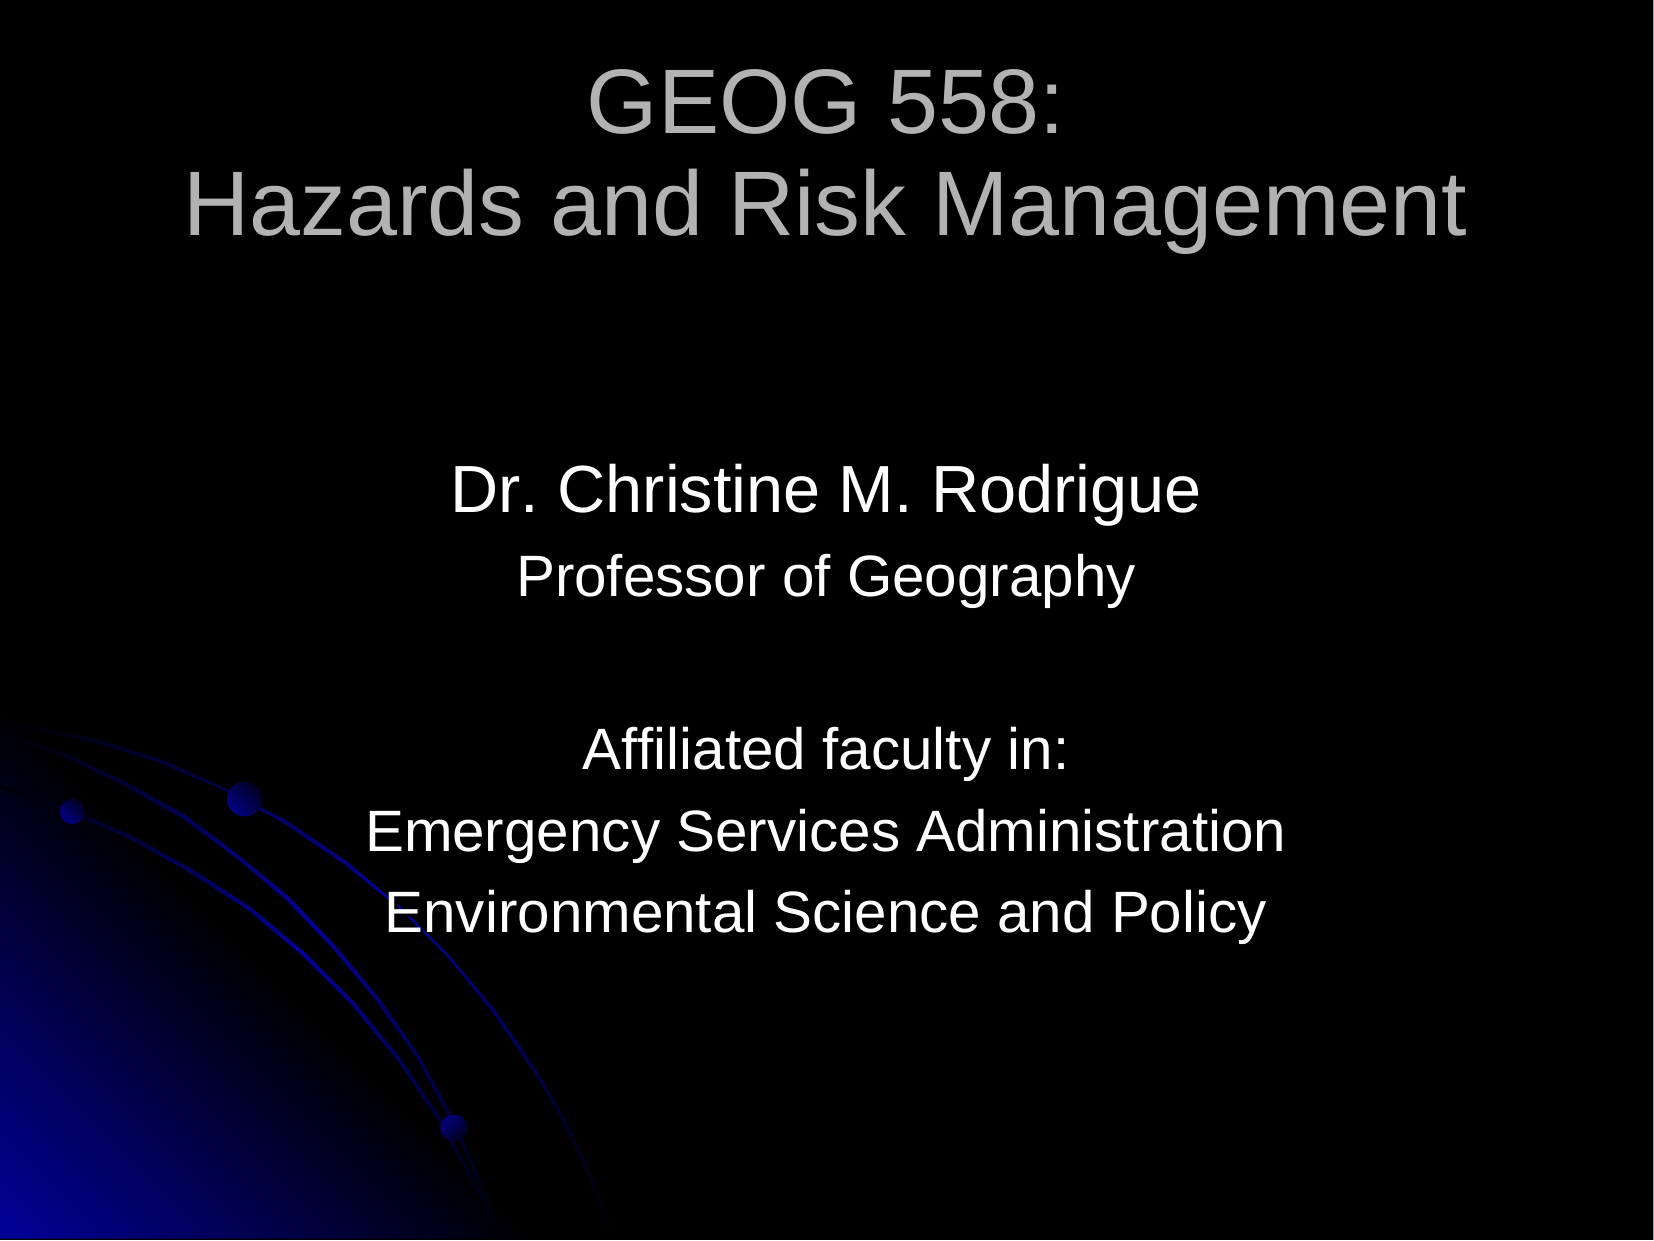

# GEOG 558: Hazards and Risk Management
Dr. Christine M. Rodrigue
Professor of Geography
Affiliated faculty in:
Emergency Services Administration
Environmental Science and Policy